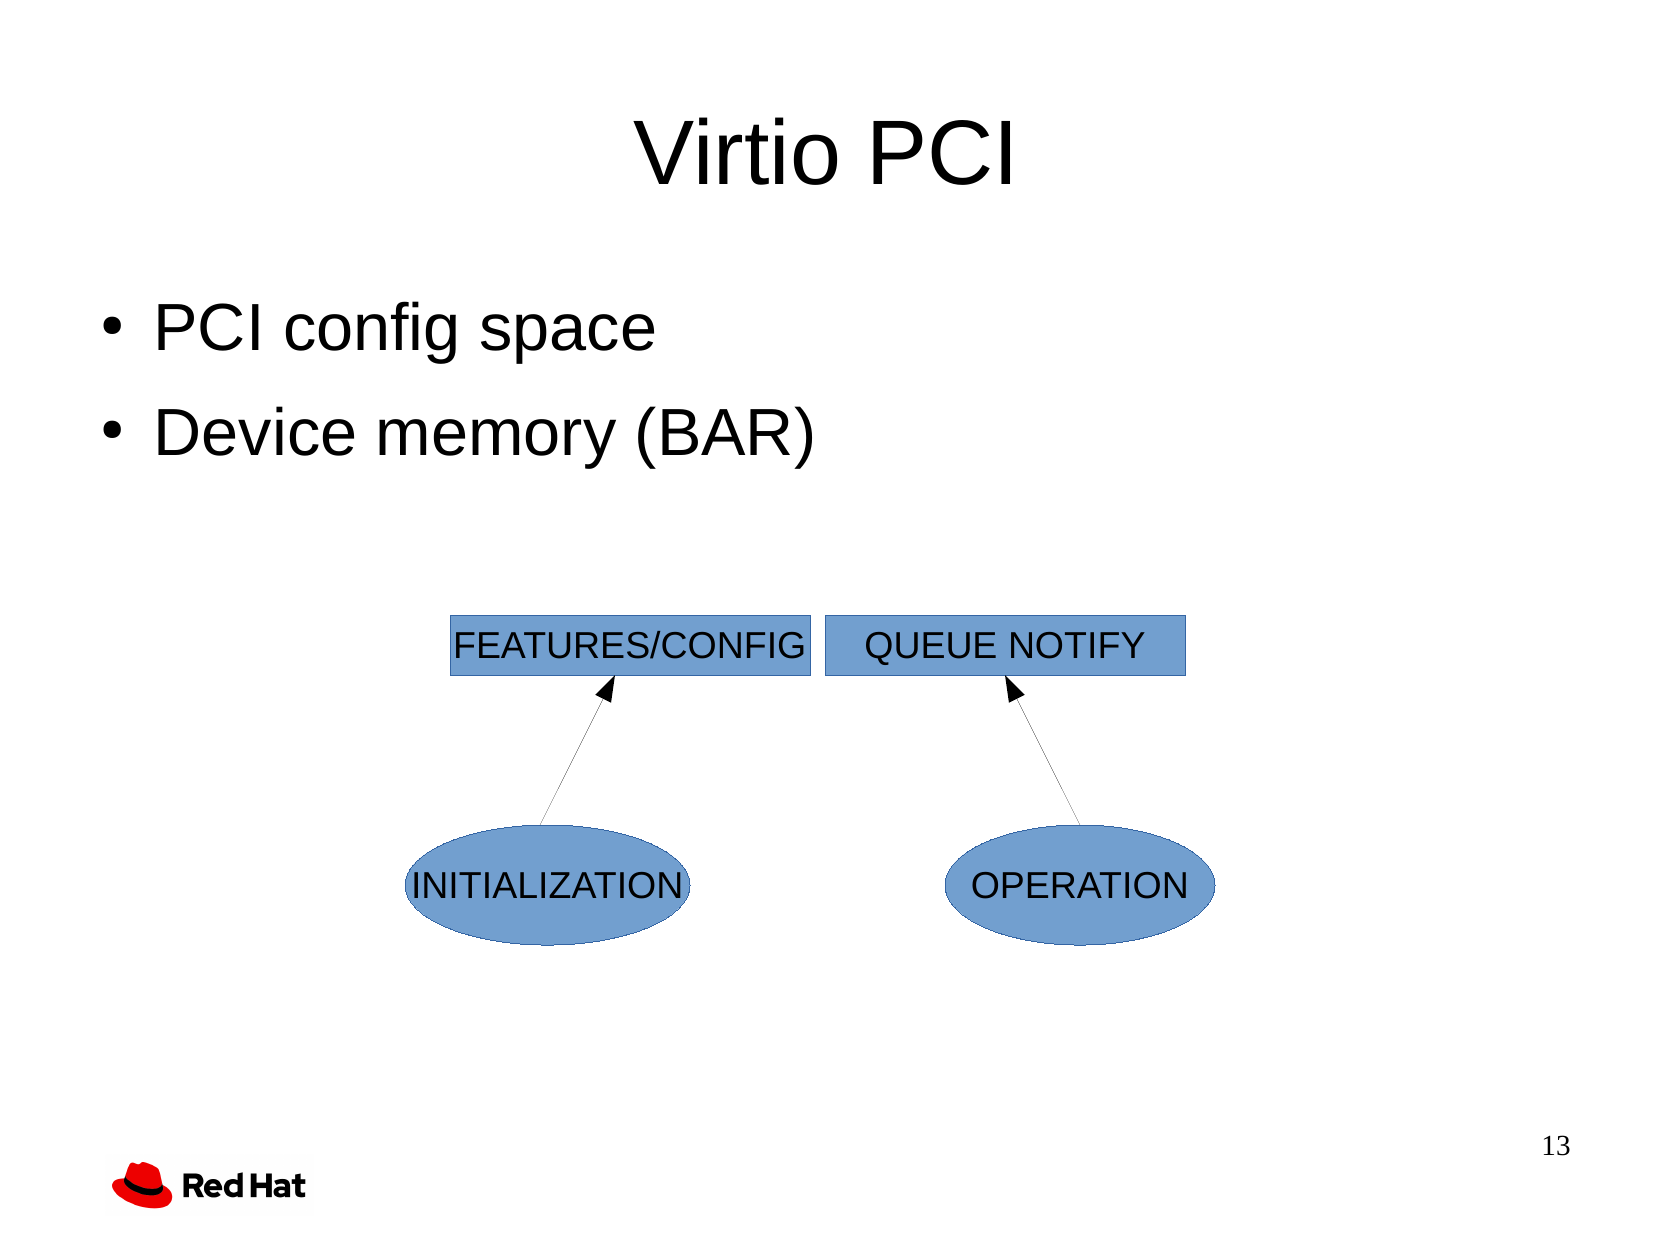

# Virtio PCI
PCI config space
Device memory (BAR)
FEATURES/CONFIG
QUEUE NOTIFY
INITIALIZATION
OPERATION
13